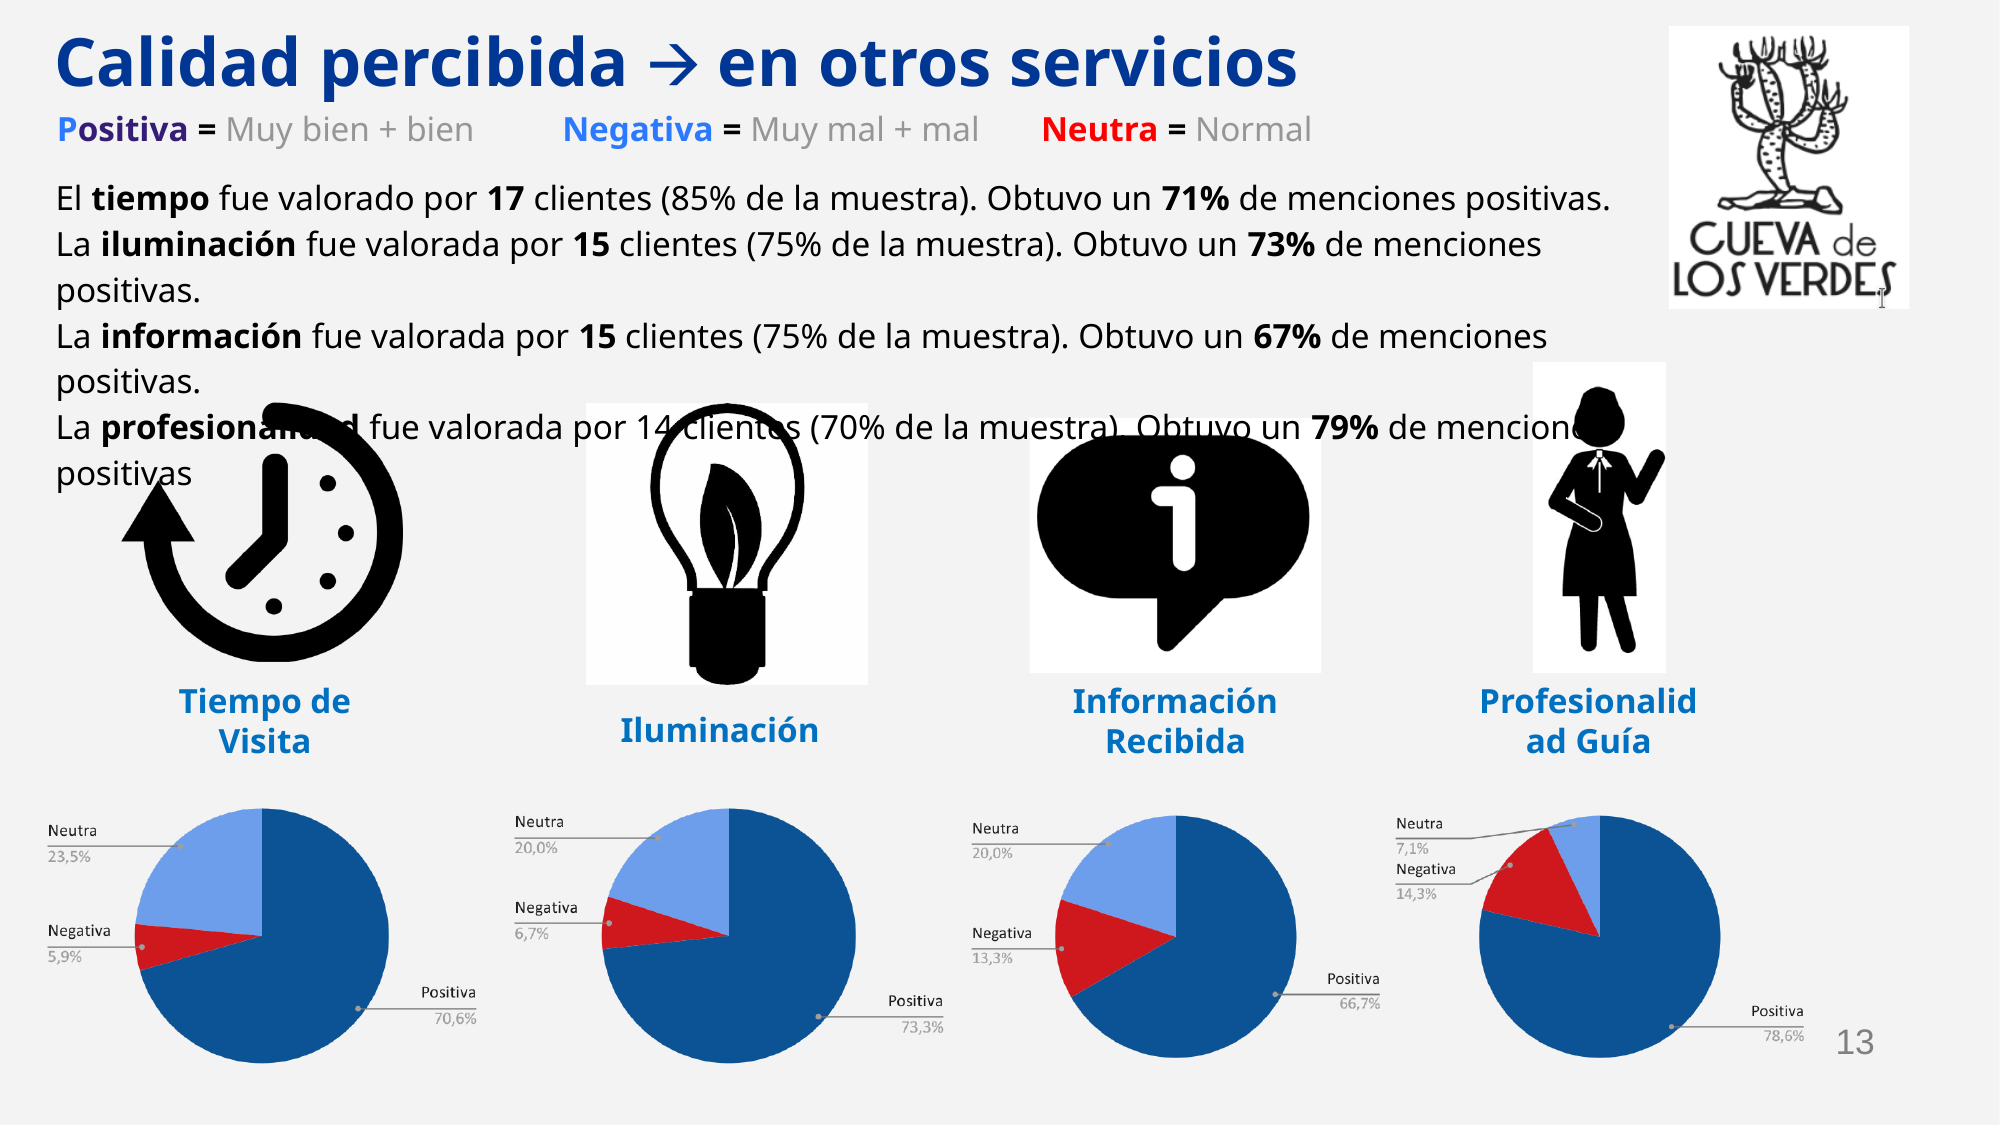

Calidad percibida 🡪 en otros servicios
Positiva = Muy bien + bien Negativa = Muy mal + mal Neutra = Normal
El tiempo fue valorado por 17 clientes (85% de la muestra). Obtuvo un 71% de menciones positivas.
La iluminación fue valorada por 15 clientes (75% de la muestra). Obtuvo un 73% de menciones positivas.
La información fue valorada por 15 clientes (75% de la muestra). Obtuvo un 67% de menciones positivas.
La profesionalidad fue valorada por 14 clientes (70% de la muestra). Obtuvo un 79% de menciones positivas
Tiempo de Visita
Información Recibida
Profesionalidad Guía
Iluminación